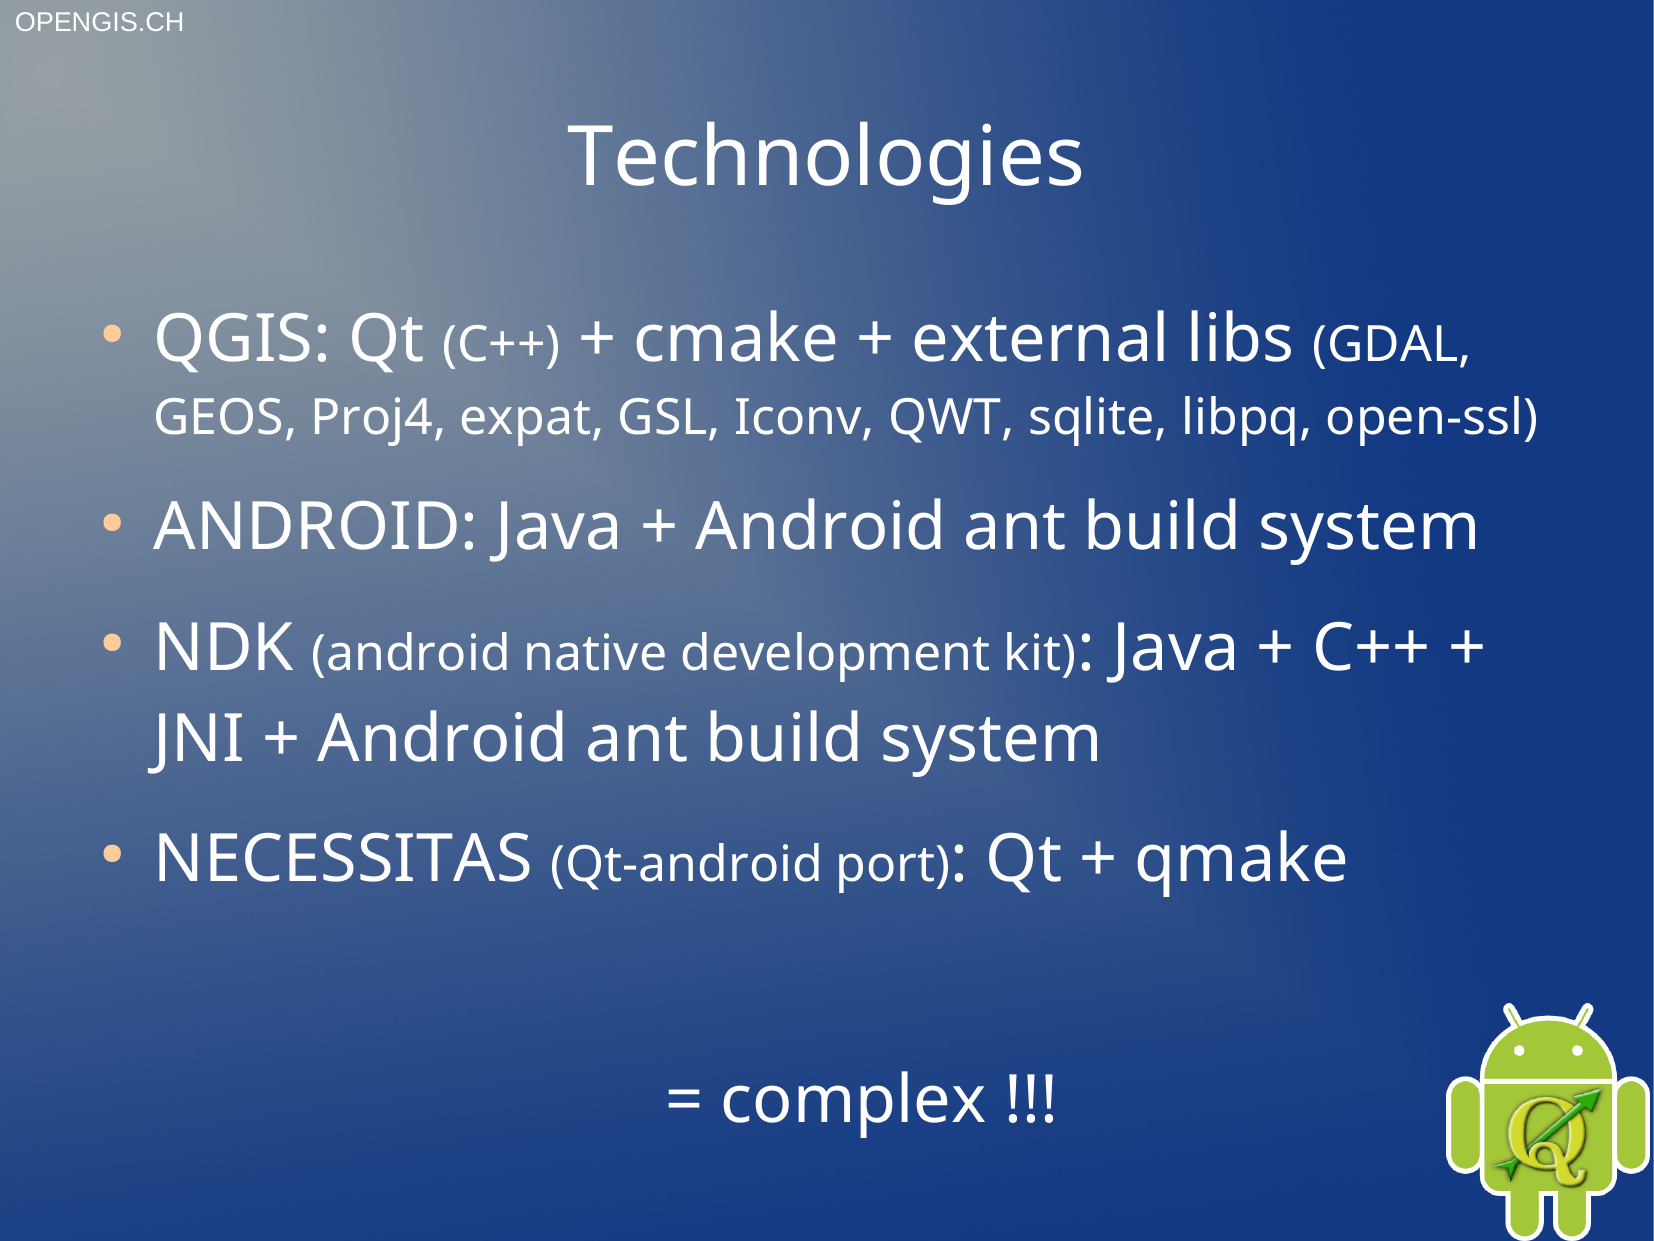

# Technologies
QGIS: Qt (C++) + cmake + external libs (GDAL, GEOS, Proj4, expat, GSL, Iconv, QWT, sqlite, libpq, open-ssl)
ANDROID: Java + Android ant build system
NDK (android native development kit): Java + C++ + JNI + Android ant build system
NECESSITAS (Qt-android port): Qt + qmake
= complex !!!